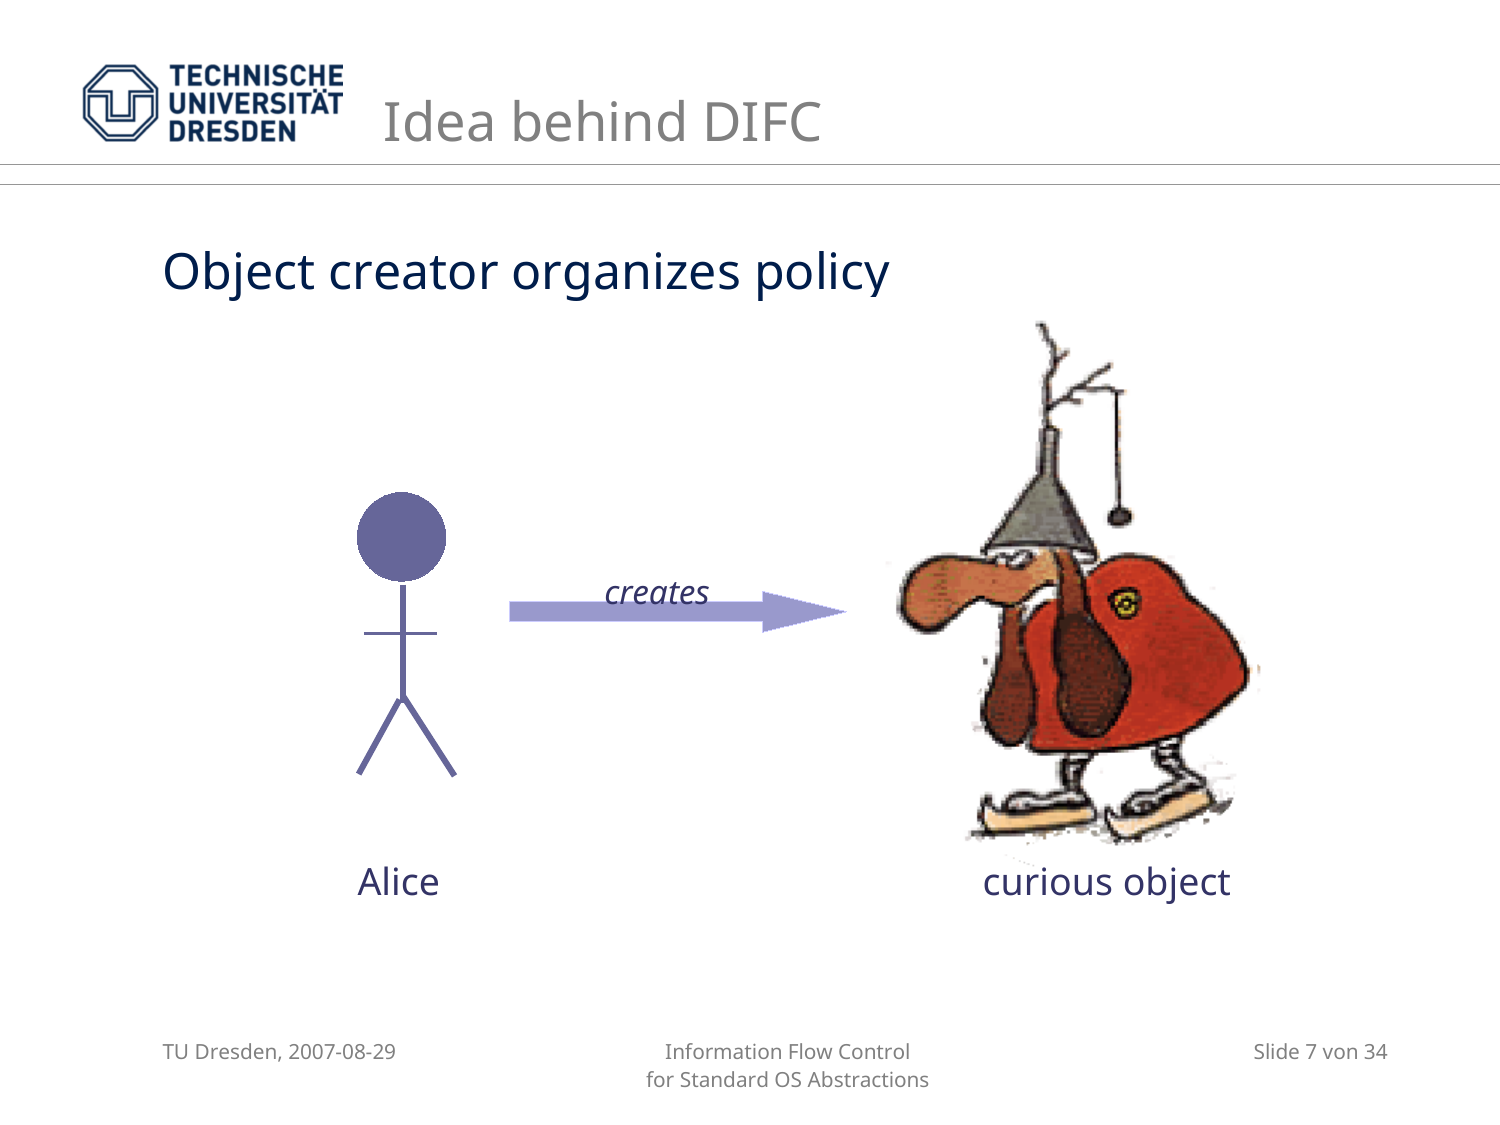

# Idea behind DIFC
Object creator organizes policy
creates
Alice
curious object
Presentation Title
7